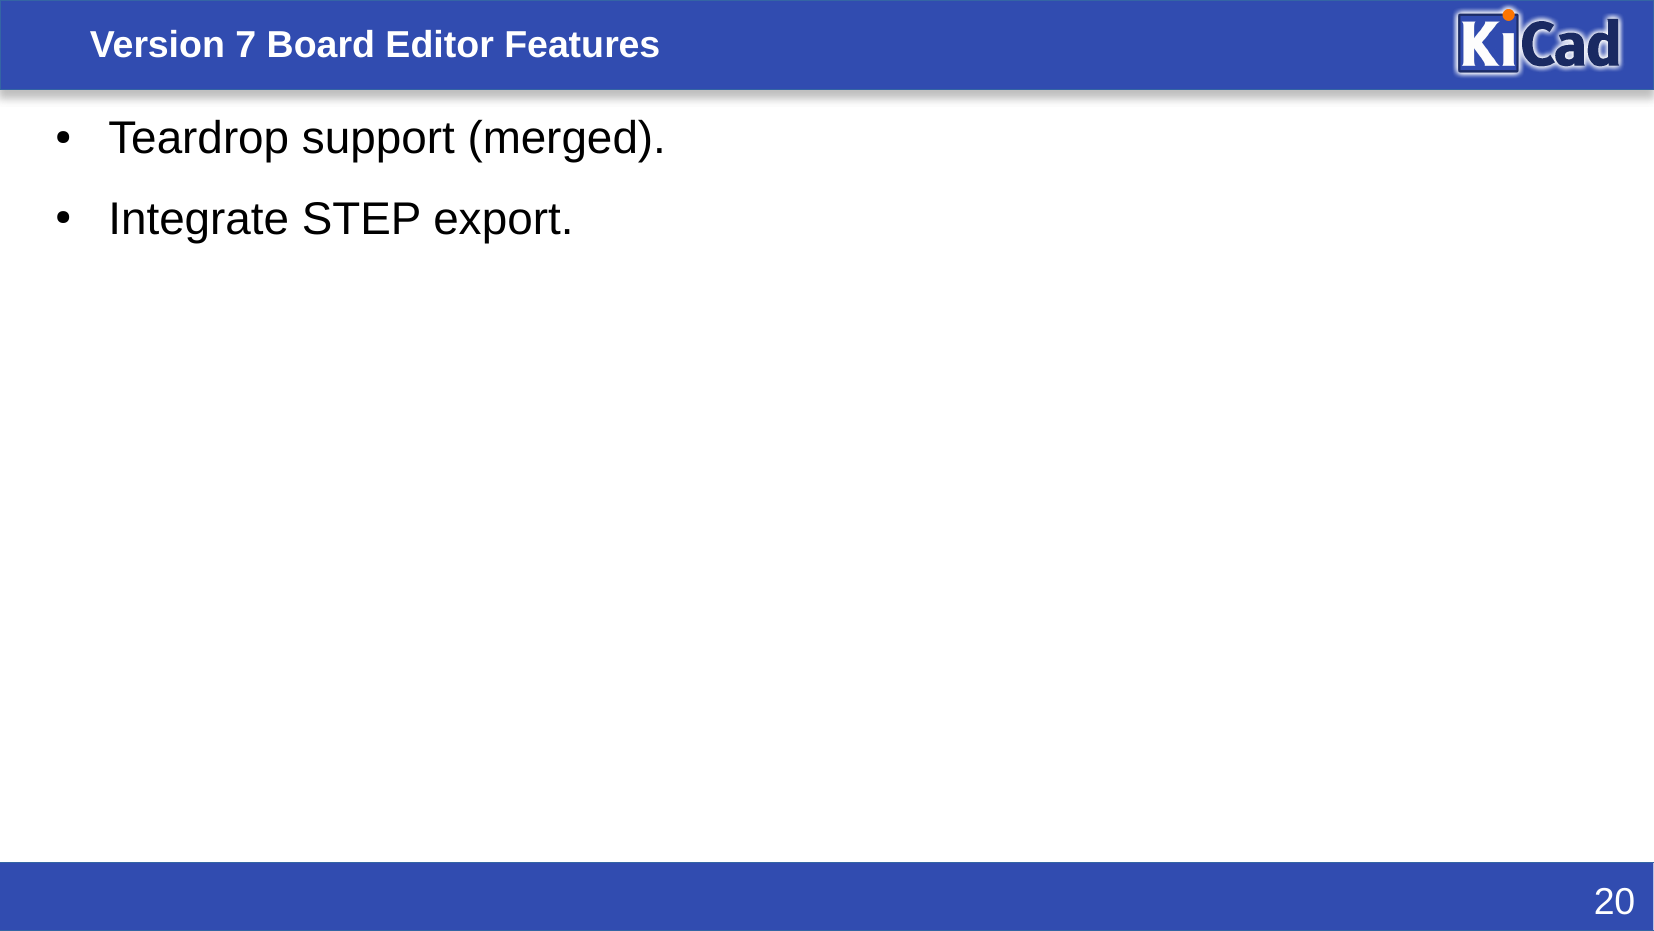

Version 7 Board Editor Features
# Teardrop support (merged).
Integrate STEP export.